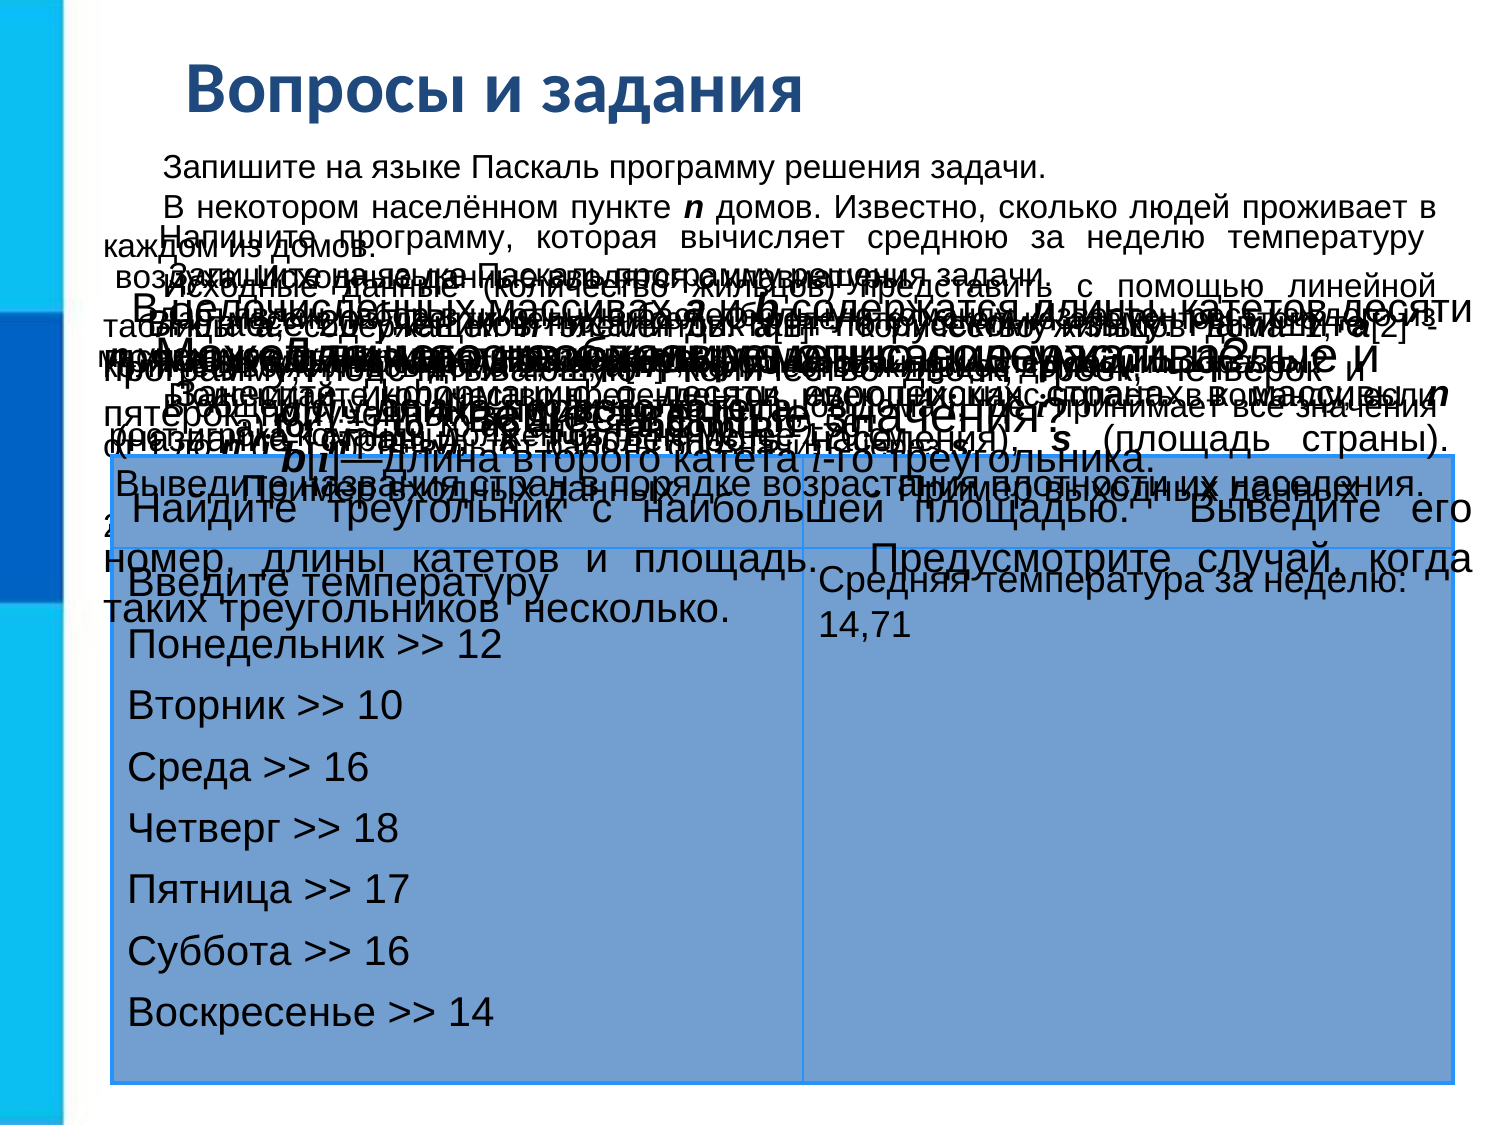

Вопросы и задания
Запишите на языке Паскаль программу решения задачи.
В некотором населённом пункте n домов. Известно, сколько людей проживает в каждом из домов.
Исходные данные (количество жильцов) представить с помощью линейной таблицы а, содержащей n элементов: a[1] - количество жильцов дома 1, a[2] - количество жильцов дома 2, …, a[n] - количество жильцов дома N.
В общем случае а[i] — количество жильцов дома i, где i принимает все значения от 1 до n (i =1,n). Результат работы обозначить через s.
 Считайте количество жильцов дома случайным числом из диапазона от 50 до 200 человек, а число домов n = 30.
Напишите программу, которая вычисляет среднюю за неделю температуру воздуха. Исходные данные вводятся с клавиатуры.
Запишите на языке Паскаль программу решения задачи.
Объявлен набор в школьную баскетбольную команду. Известен рост каждого из n учеников, желающих попасть в эту команду.
Подсчитайте количество претендентов, имеющих шанс попасть в команду, если рост игрока команды должен быть не менее 170 см.
Считайте рост претендента в команду случайным числом из диапазона от 150 до 200 см, а число претендентов n = 50.
В целочисленных массивах a и b содержатся длины катетов десяти прямоугольных треугольников:
 a[i] - длина первого катета,
 b[i]—длина второго катета i-го треугольника.
Найдите треугольник с наибольшей площадью. Выведите его номер, длины катетов и площадь. Предусмотрите случай, когда таких треугольников несколько.
Дан массив из десяти целых чисел. Определите, сколько элементов этого массива имеют максимальное значение.
В классе 20 учеников писали диктант по русскому языку. Напишите программу, подсчитывающую количество двоек, троек, четвёрок и пятёрок, полученных за диктант.
Для чего необходимо описание массива?
Может ли массив одновременно содержать целые и
вещественные значения?
 Что вы можете сказать о массиве, сформированном следующим образом?
 а) for i:=1 to 10 do a[i]:= random(101)-50;
 б) for i:=1 to 20 do a[i]:= i;
 в) for i:=1 to 5 do a[i]:= 2*i-1;
Занесите информацию о десяти европейских странах в массивы n (название страны), к (численность населения), s (площадь страны). Выведите названия стран в порядке возрастания плотности их населения.
| Пример входных данных | Пример выходных данных |
| --- | --- |
| Введите температуру Понедельник >> 12 Вторник >> 10 Среда >> 16 Четверг >> 18 Пятница >> 17 Суббота >> 16 Воскресенье >> 14 | Средняя температура за неделю: 14,71 |